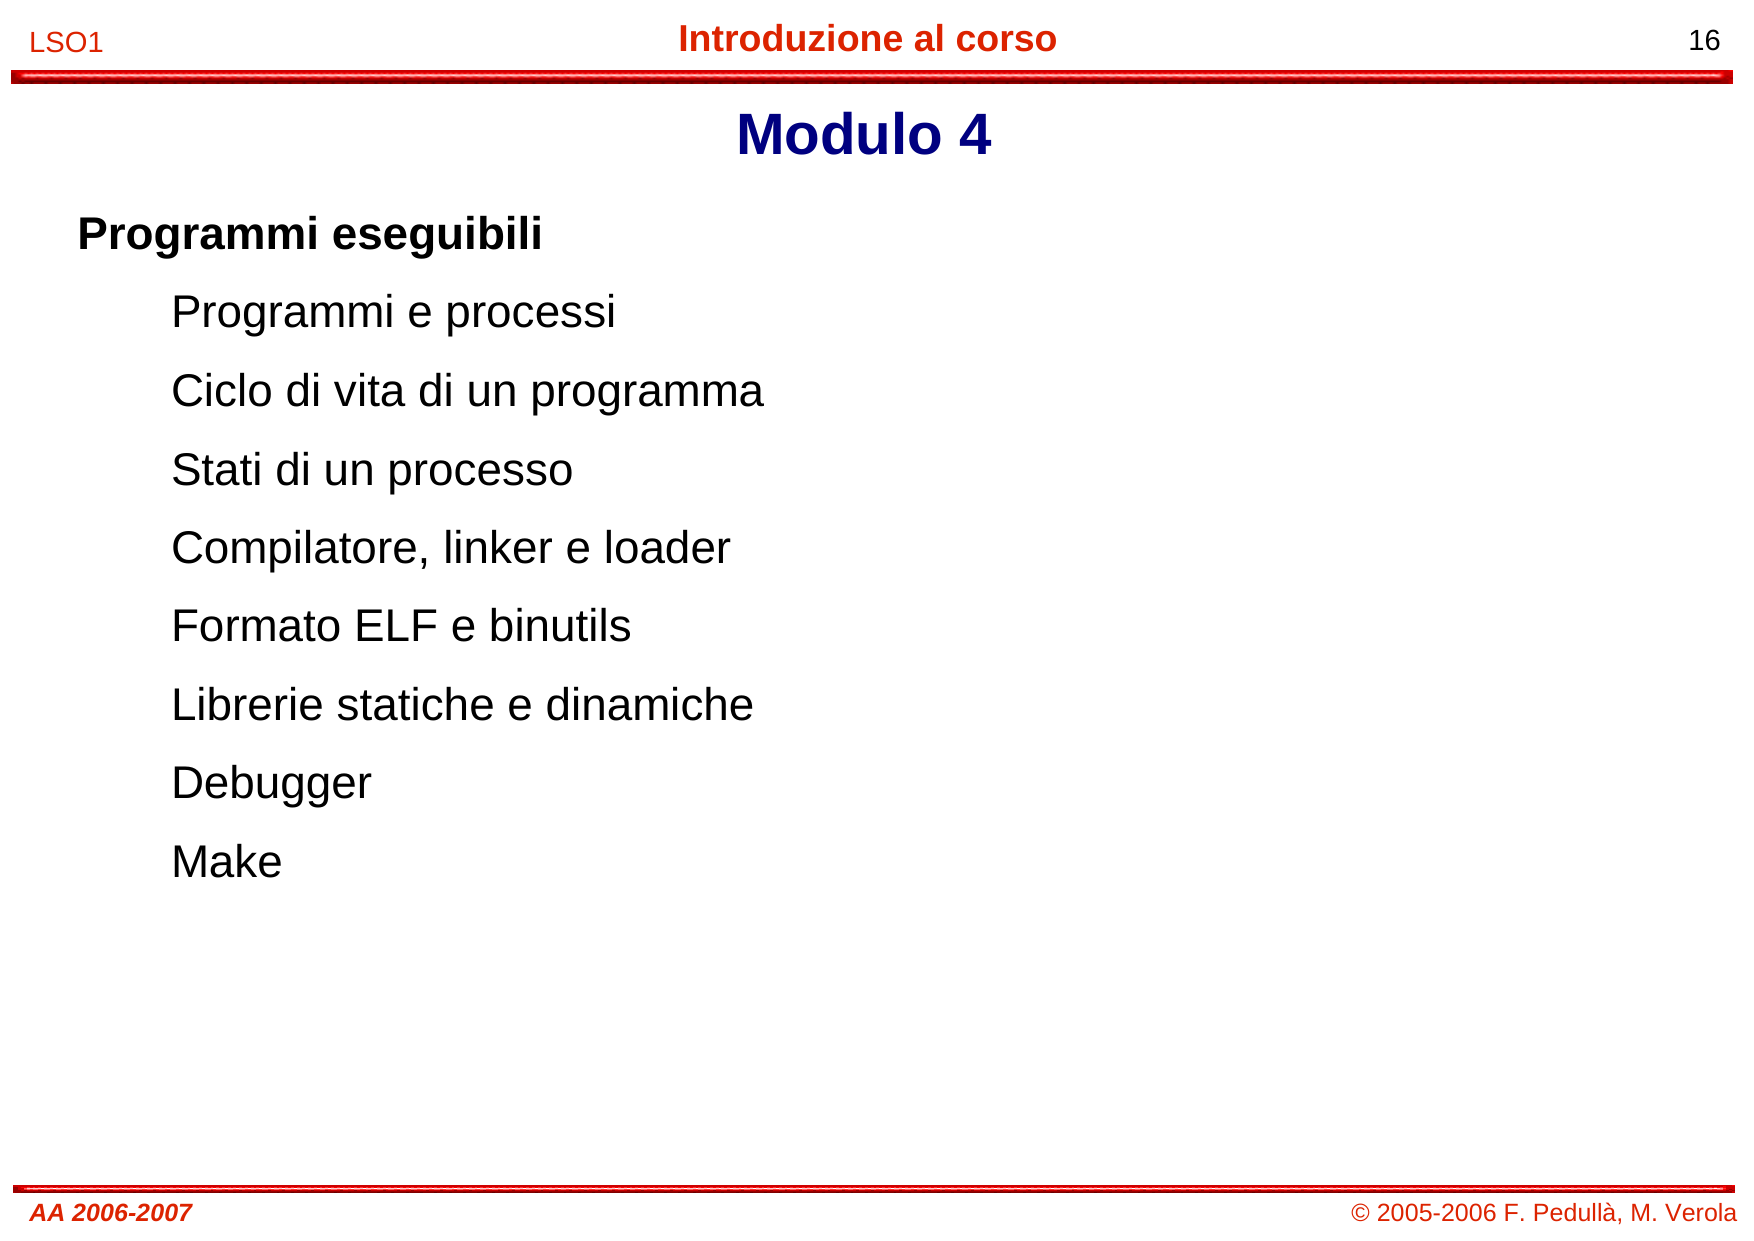

Modulo 4
# Programmi eseguibili
Programmi e processi
Ciclo di vita di un programma
Stati di un processo
Compilatore, linker e loader
Formato ELF e binutils
Librerie statiche e dinamiche
Debugger
Make